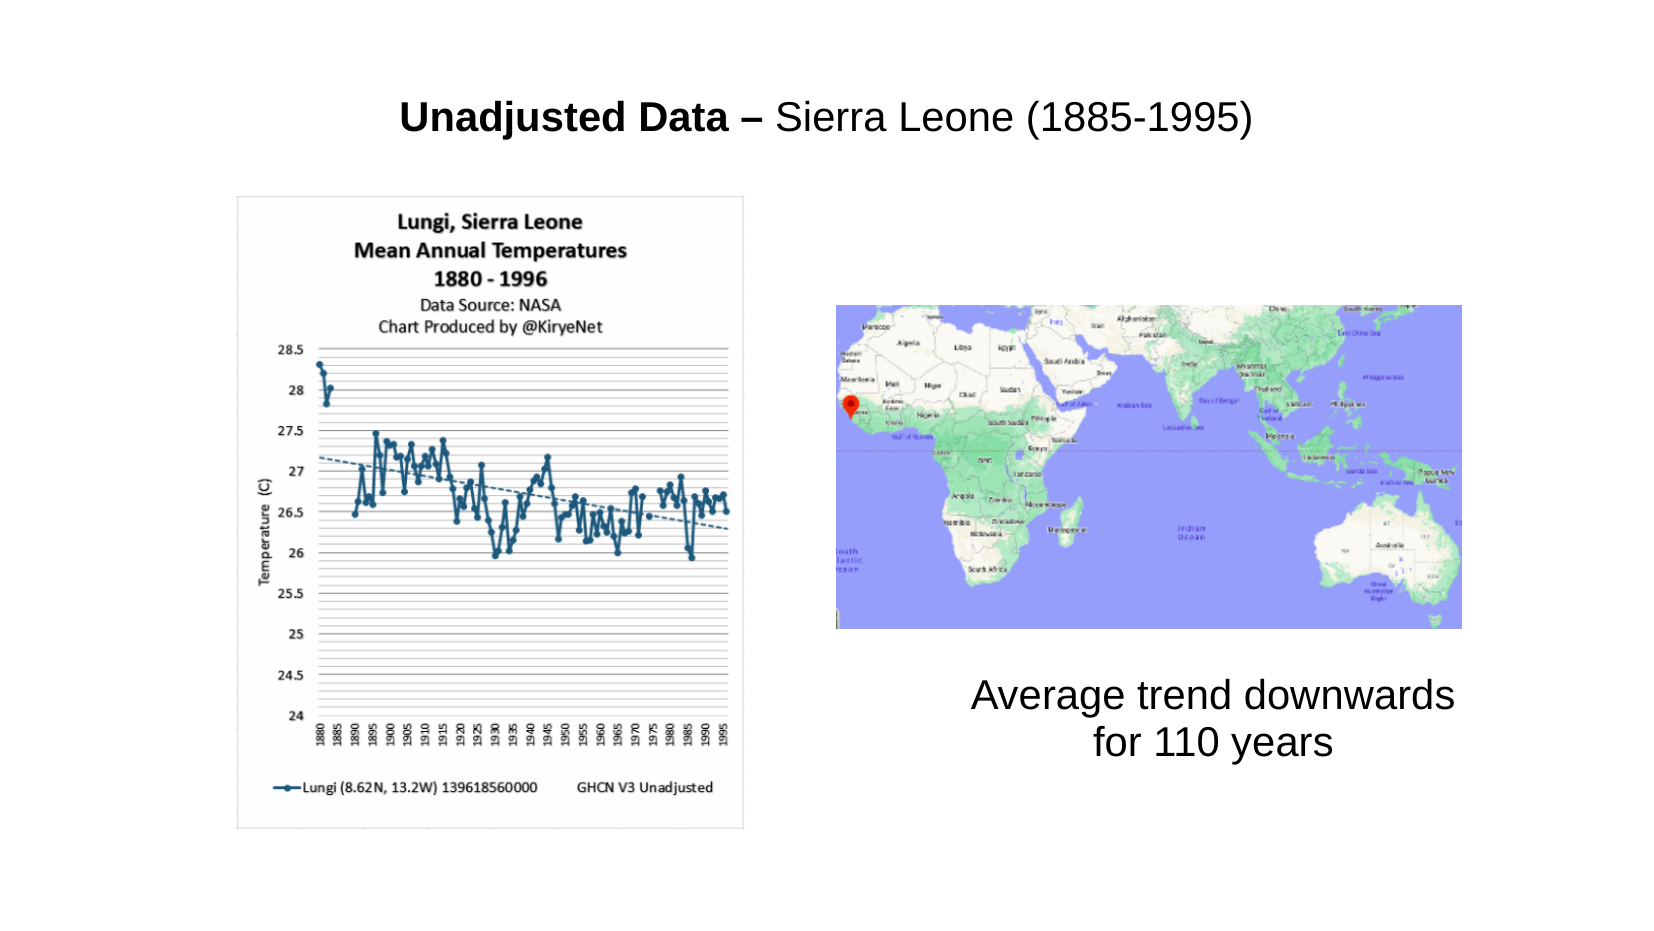

Unadjusted Data – Sierra Leone (1885-1995)
Average trend downwards
for 110 years